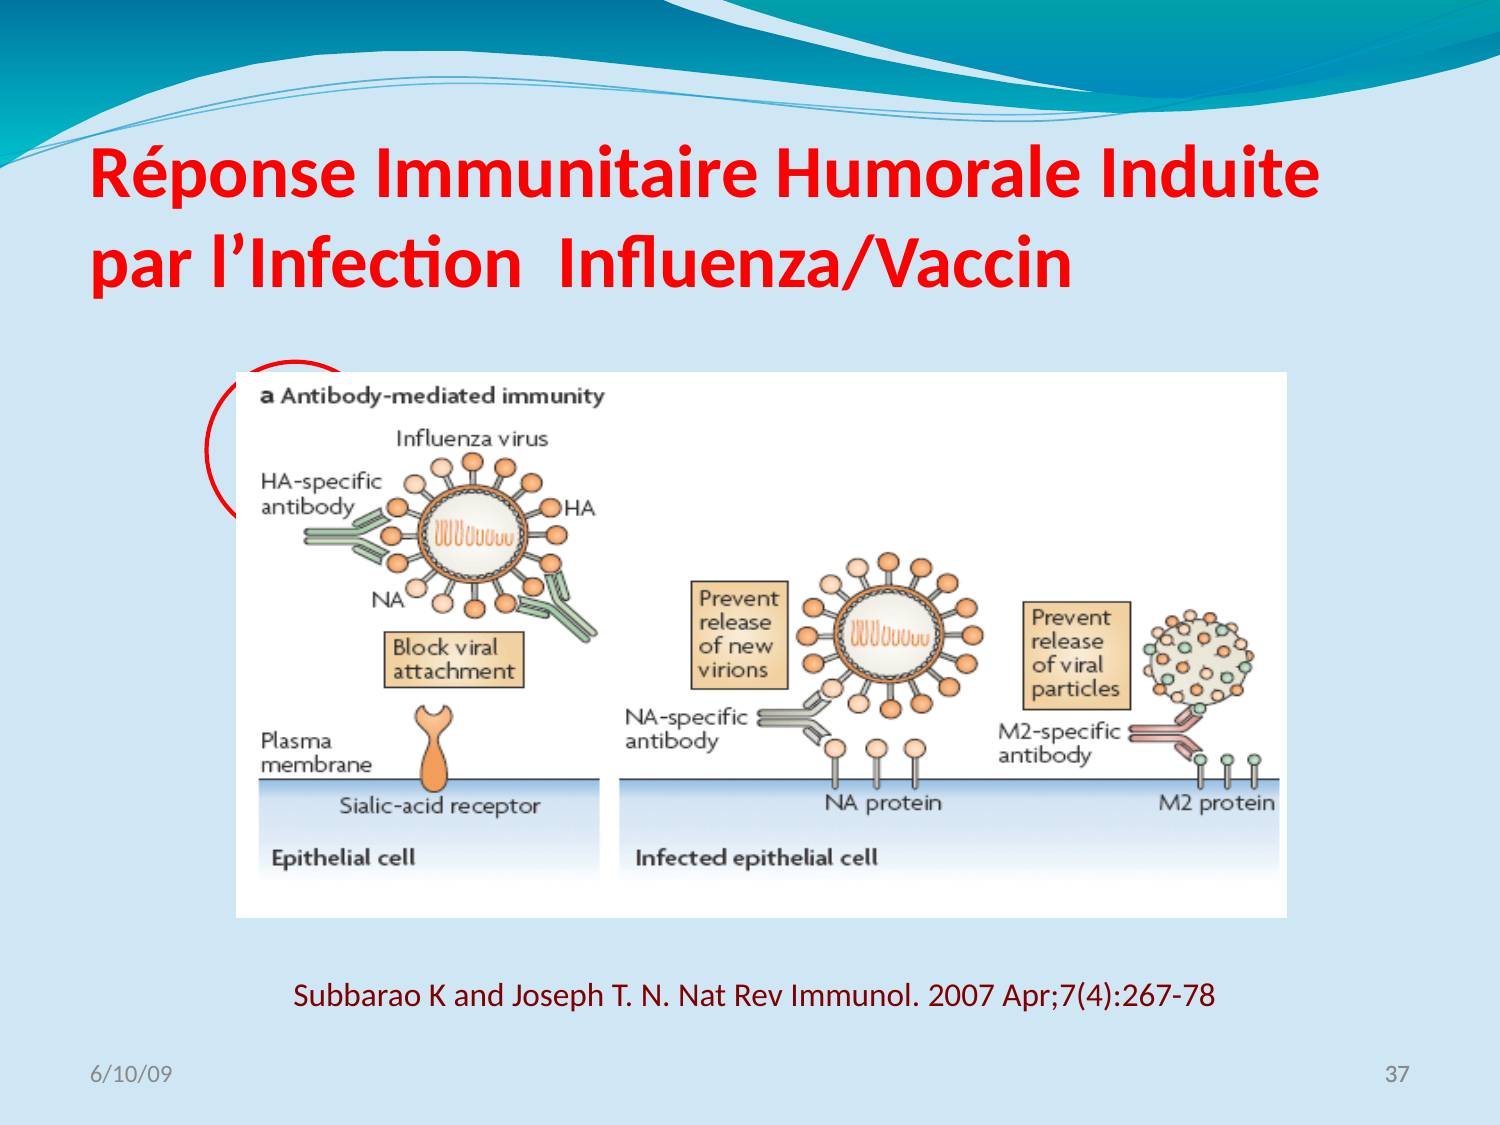

# Réponse Immunitaire Humorale Induite 	par l’Infection Influenza/Vaccin
Subbarao K and Joseph T. N. Nat Rev Immunol. 2007 Apr;7(4):267-78
6/10/09